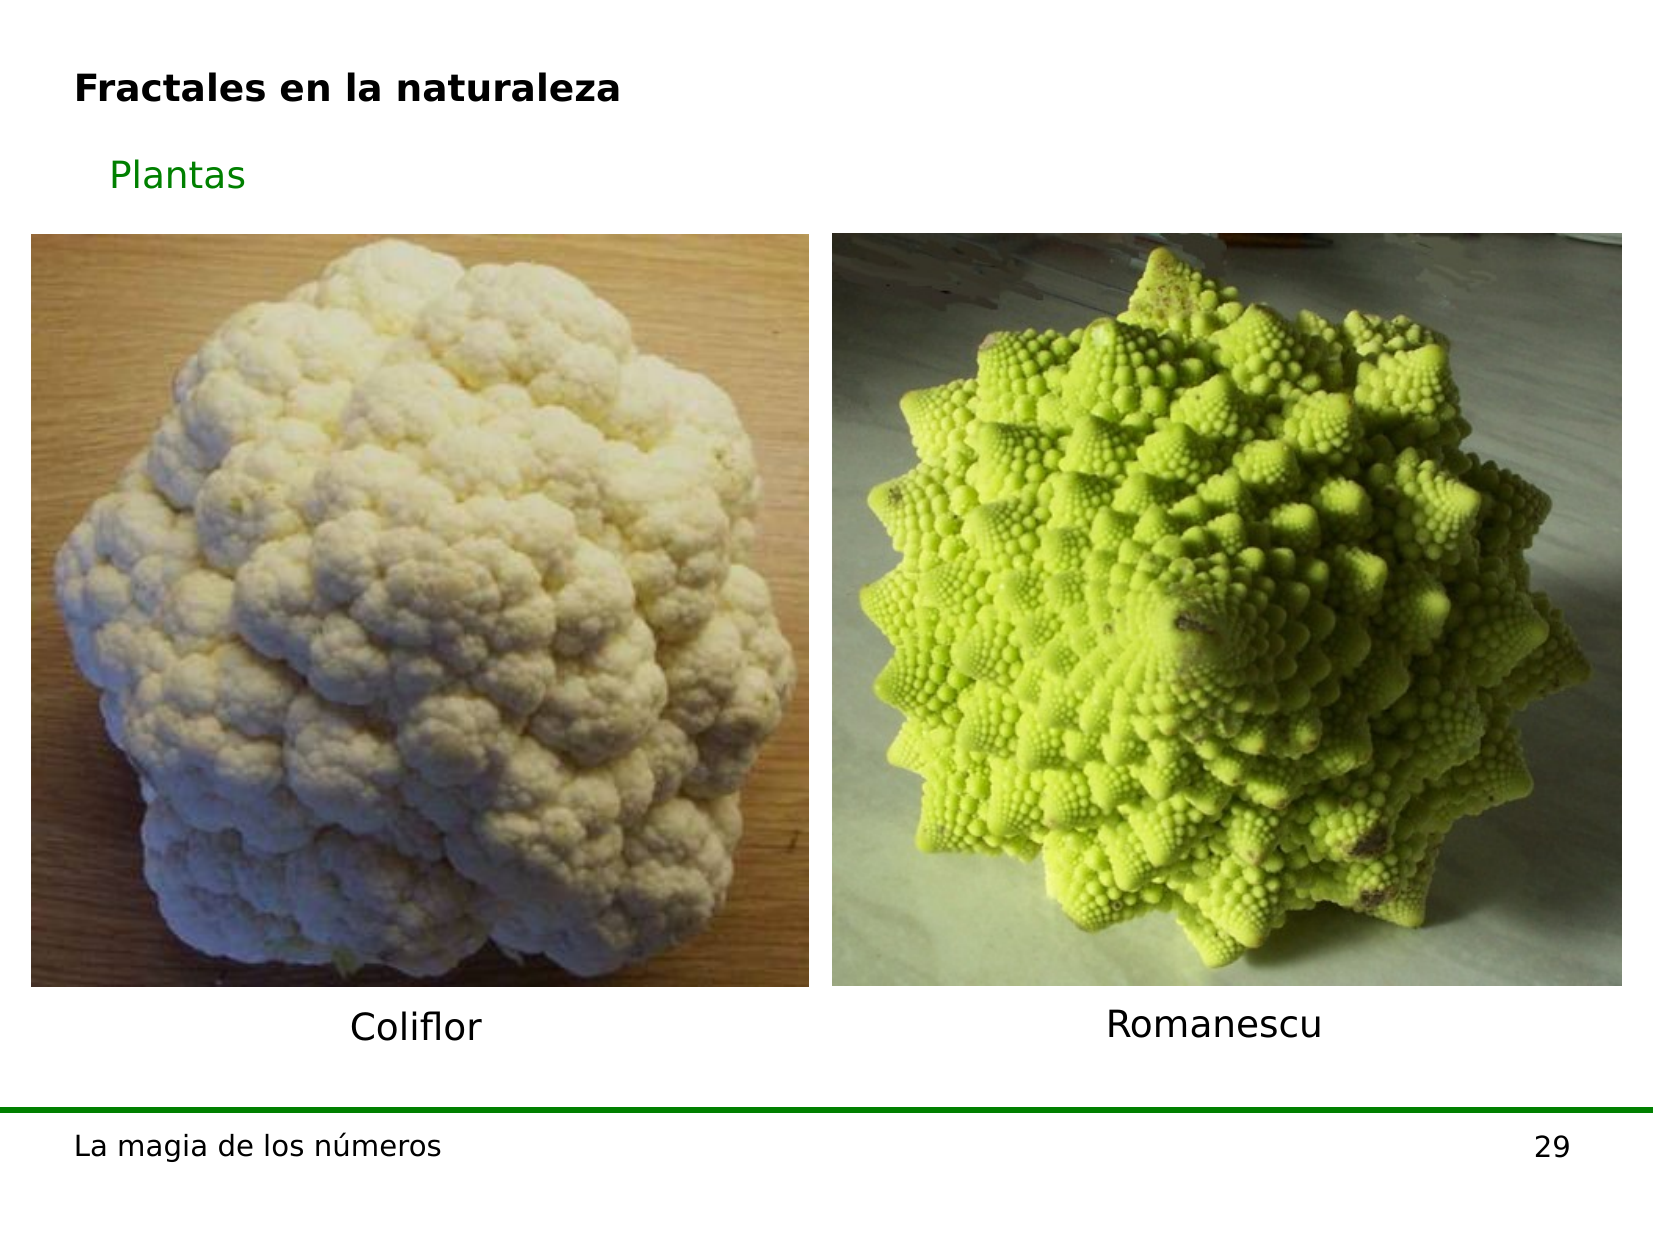

Fractales en la naturaleza
Plantas
Romanescu
Coliflor
La magia de los números
29